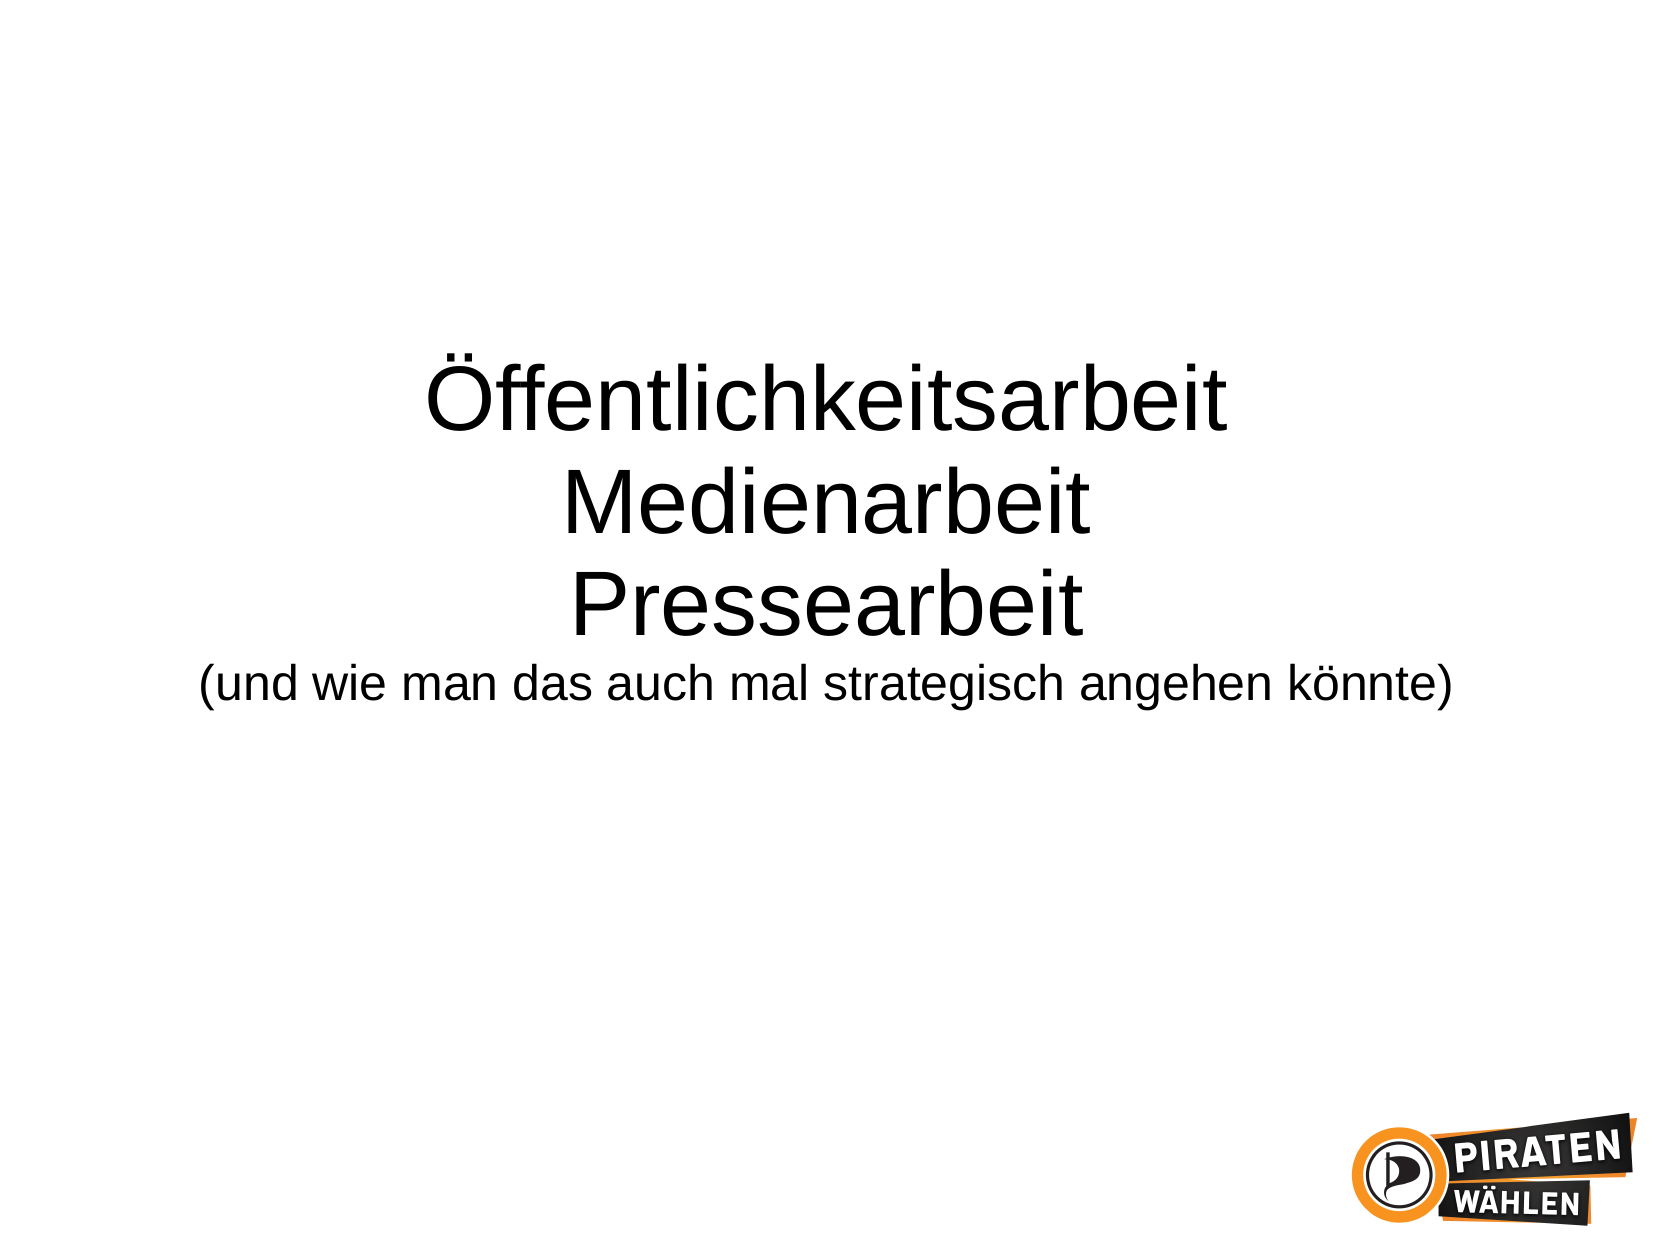

# Öffentlichkeitsarbeit
Medienarbeit
Pressearbeit
(und wie man das auch mal strategisch angehen könnte)